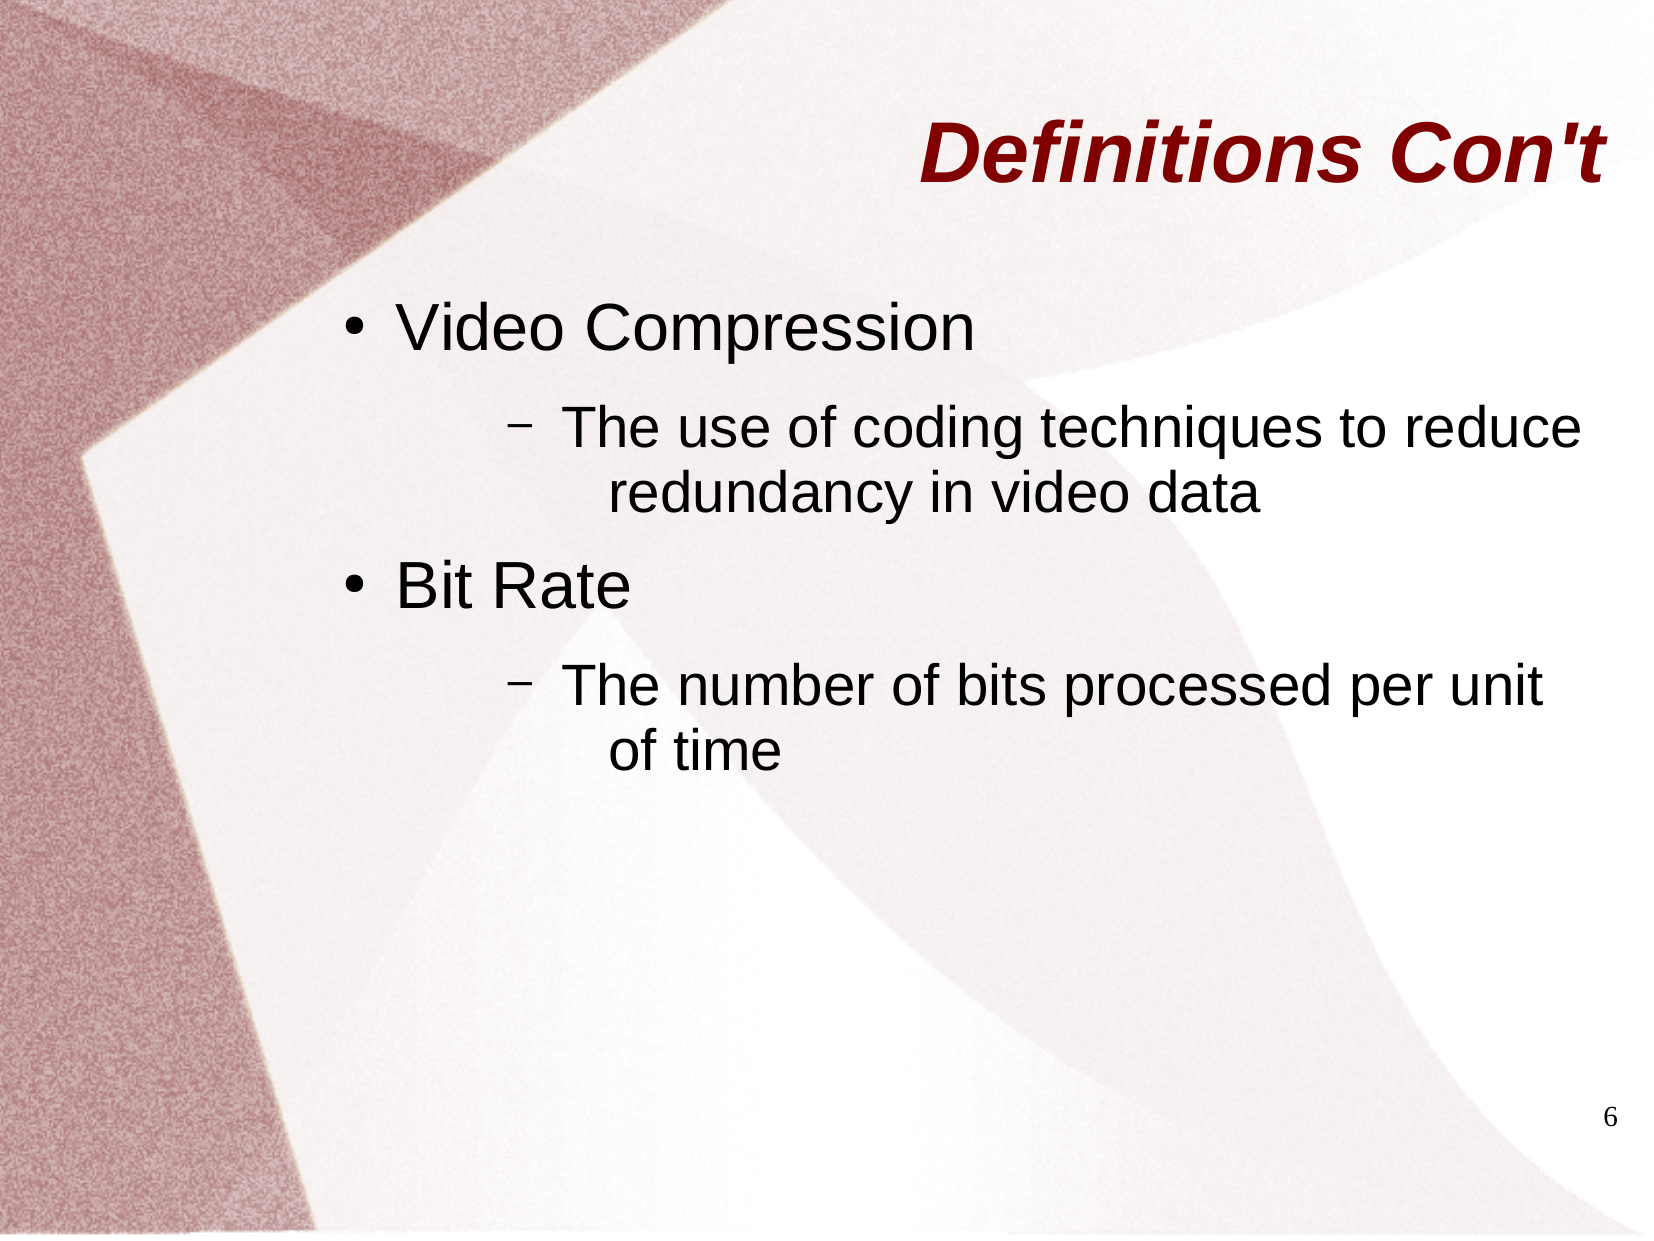

# Definitions Con't
Video Compression
The use of coding techniques to reduce redundancy in video data
Bit Rate
The number of bits processed per unit of time
6